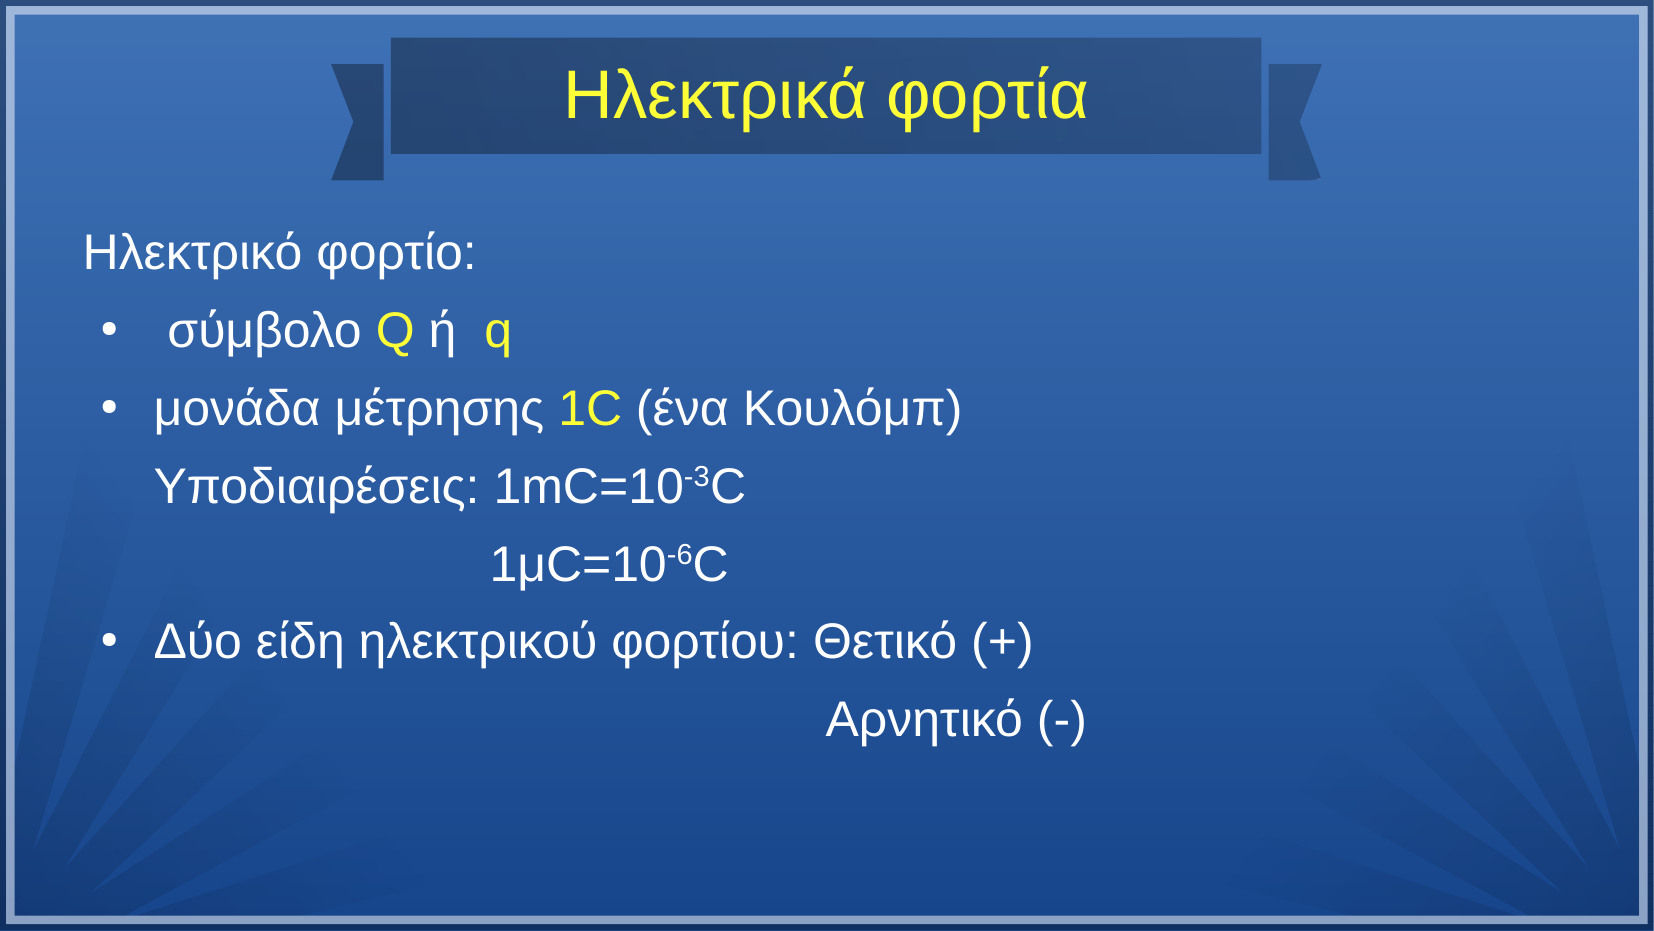

# Ηλεκτρικά φορτία
Ηλεκτρικό φορτίο:
 σύμβολο Q ή q
μονάδα μέτρησης 1C (ένα Κουλόμπ)
Υποδιαιρέσεις: 1mC=10-3C
 1μC=10-6C
Δύο είδη ηλεκτρικού φορτίου: Θετικό (+)
 Αρνητικό (-)